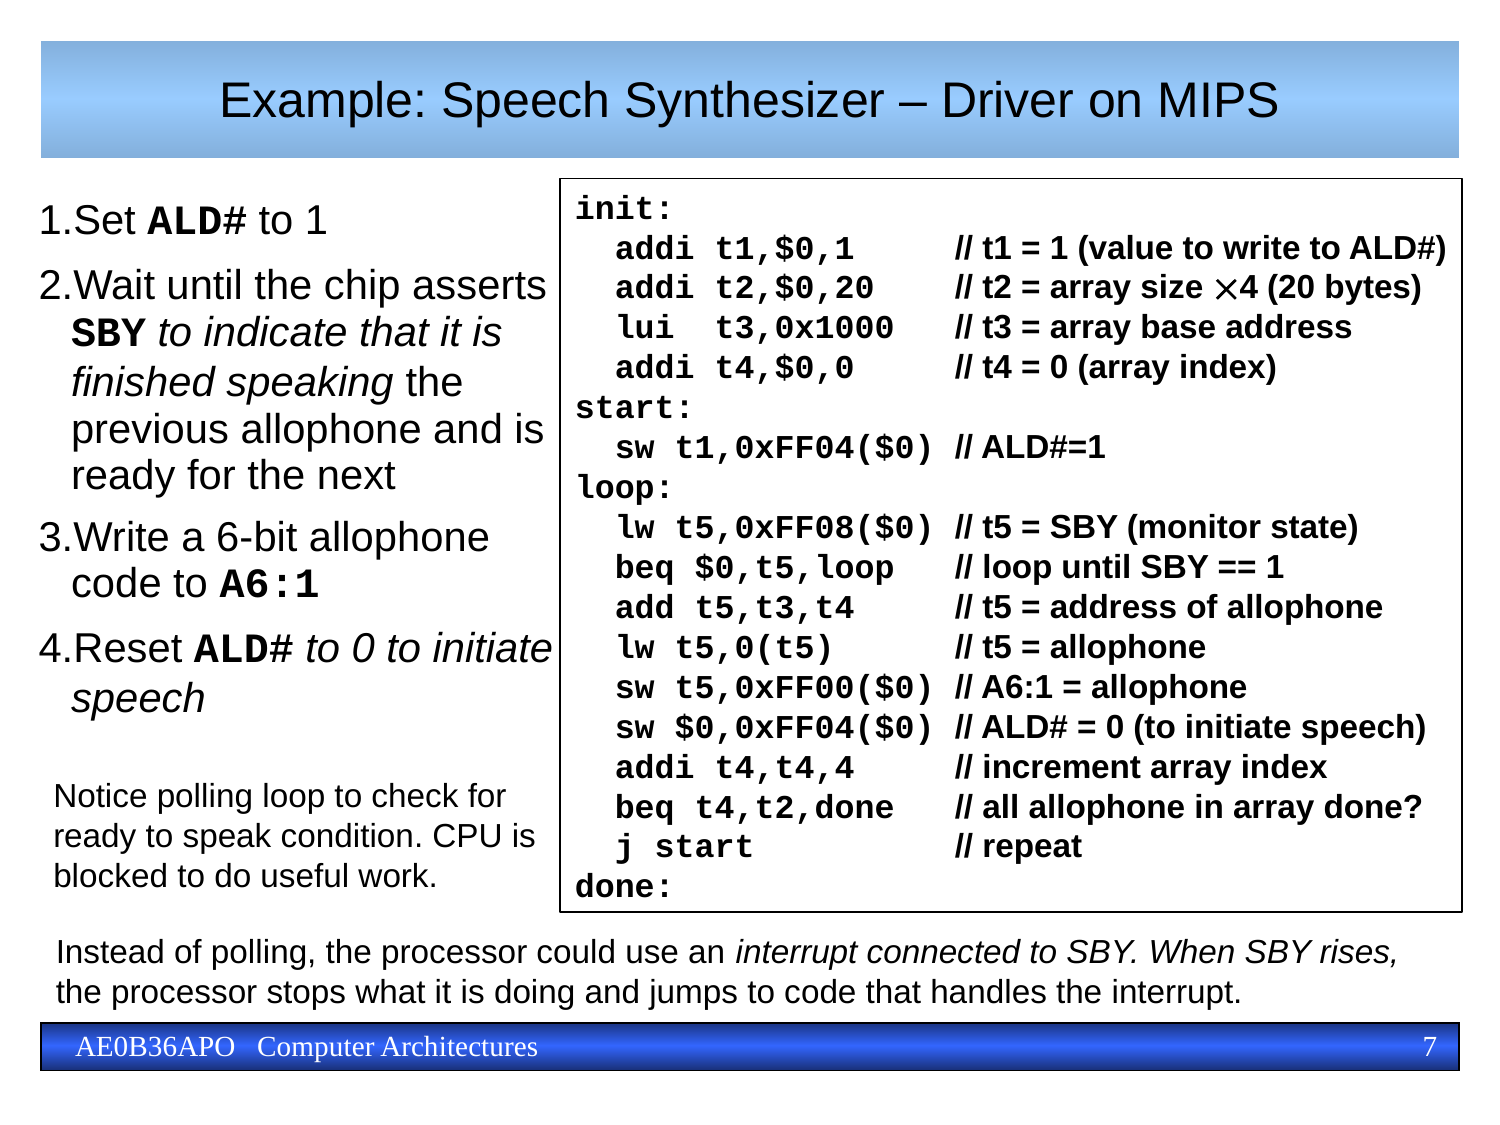

# Example: Speech Synthesizer – Driver on MIPS
init:
 addi t1,$0,1 // t1 = 1 (value to write to ALD#)
 addi t2,$0,20 // t2 = array size ×4 (20 bytes)
 lui t3,0x1000 // t3 = array base address
 addi t4,$0,0 // t4 = 0 (array index)
start:
 sw t1,0xFF04($0) // ALD#=1
loop:
 lw t5,0xFF08($0) // t5 = SBY (monitor state)
 beq $0,t5,loop // loop until SBY == 1
 add t5,t3,t4 // t5 = address of allophone
 lw t5,0(t5) // t5 = allophone
 sw t5,0xFF00($0) // A6:1 = allophone
 sw $0,0xFF04($0) // ALD# = 0 (to initiate speech)
 addi t4,t4,4 // increment array index
 beq t4,t2,done // all allophone in array done?
 j start // repeat
done:
Set ALD# to 1
Wait until the chip asserts SBY to indicate that it is finished speaking the previous allophone and is ready for the next
Write a 6-bit allophone code to A6:1
Reset ALD# to 0 to initiate speech
Notice polling loop to check for ready to speak condition. CPU is blocked to do useful work.
Instead of polling, the processor could use an interrupt connected to SBY. When SBY rises, the processor stops what it is doing and jumps to code that handles the interrupt.
AE0B36APO Computer Architectures
7